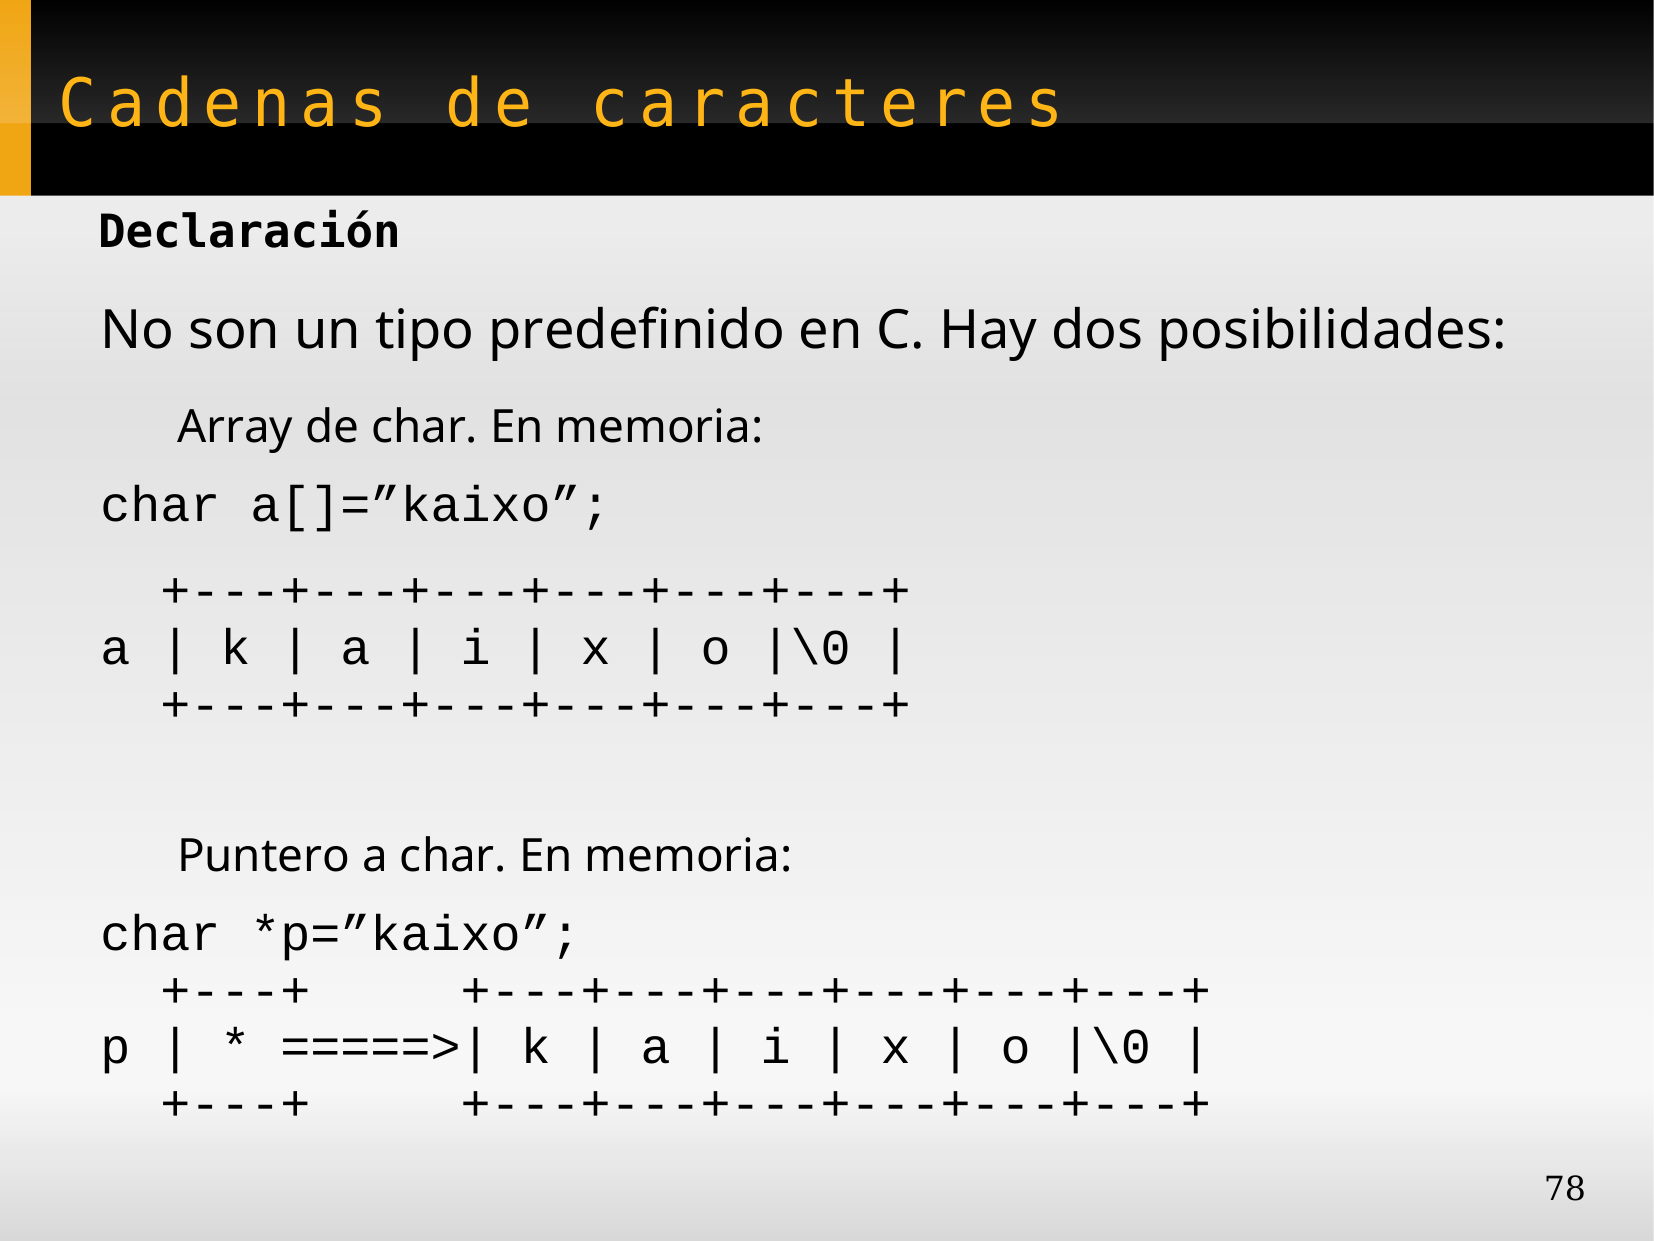

# Cadenas de caracteres
Declaración
No son un tipo predefinido en C. Hay dos posibilidades:
Array de char. En memoria:
char a[]=”kaixo”;
 +---+---+---+---+---+---+
a | k | a | i | x | o |\0 |
 +---+---+---+---+---+---+
Puntero a char. En memoria:
char *p=”kaixo”;
 +---+ +---+---+---+---+---+---+
p | * =====>| k | a | i | x | o |\0 |
 +---+ +---+---+---+---+---+---+
78